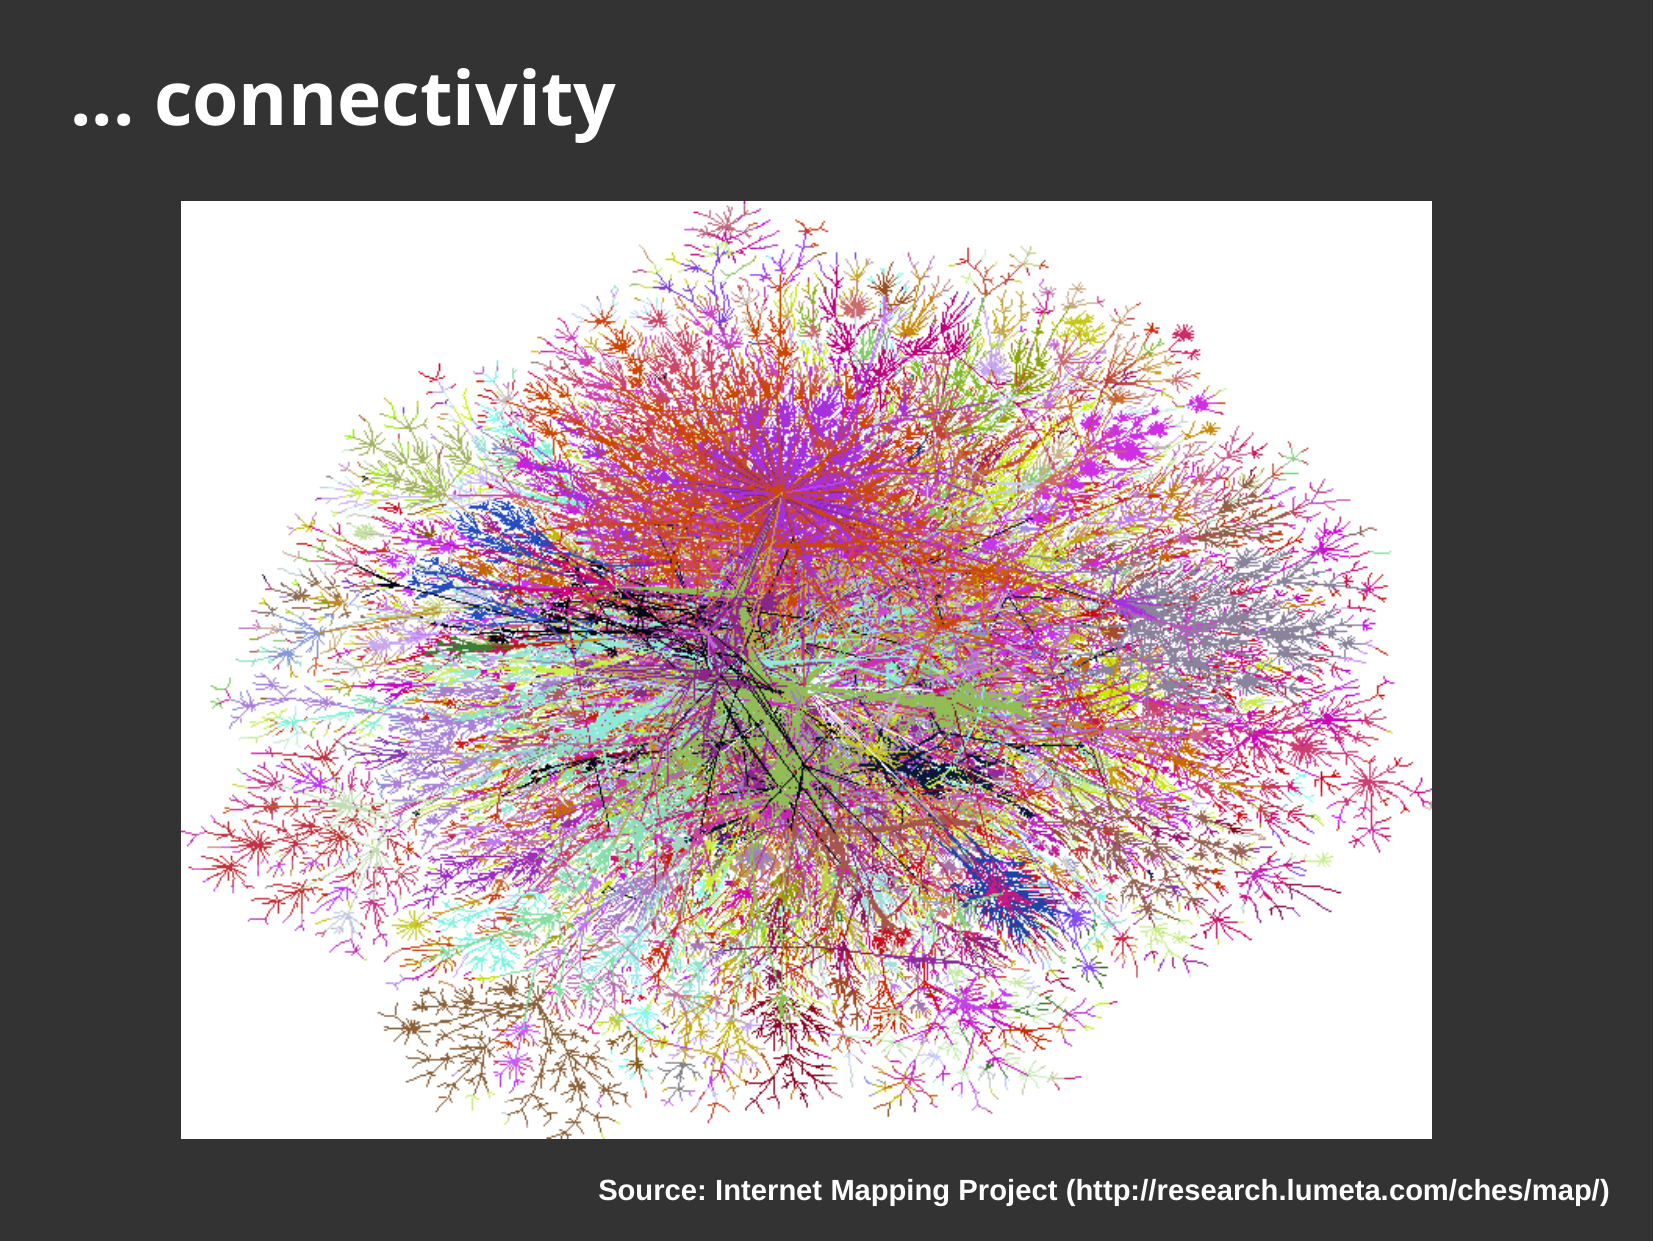

# ... connectivity
Source: Internet Mapping Project (http://research.lumeta.com/ches/map/)